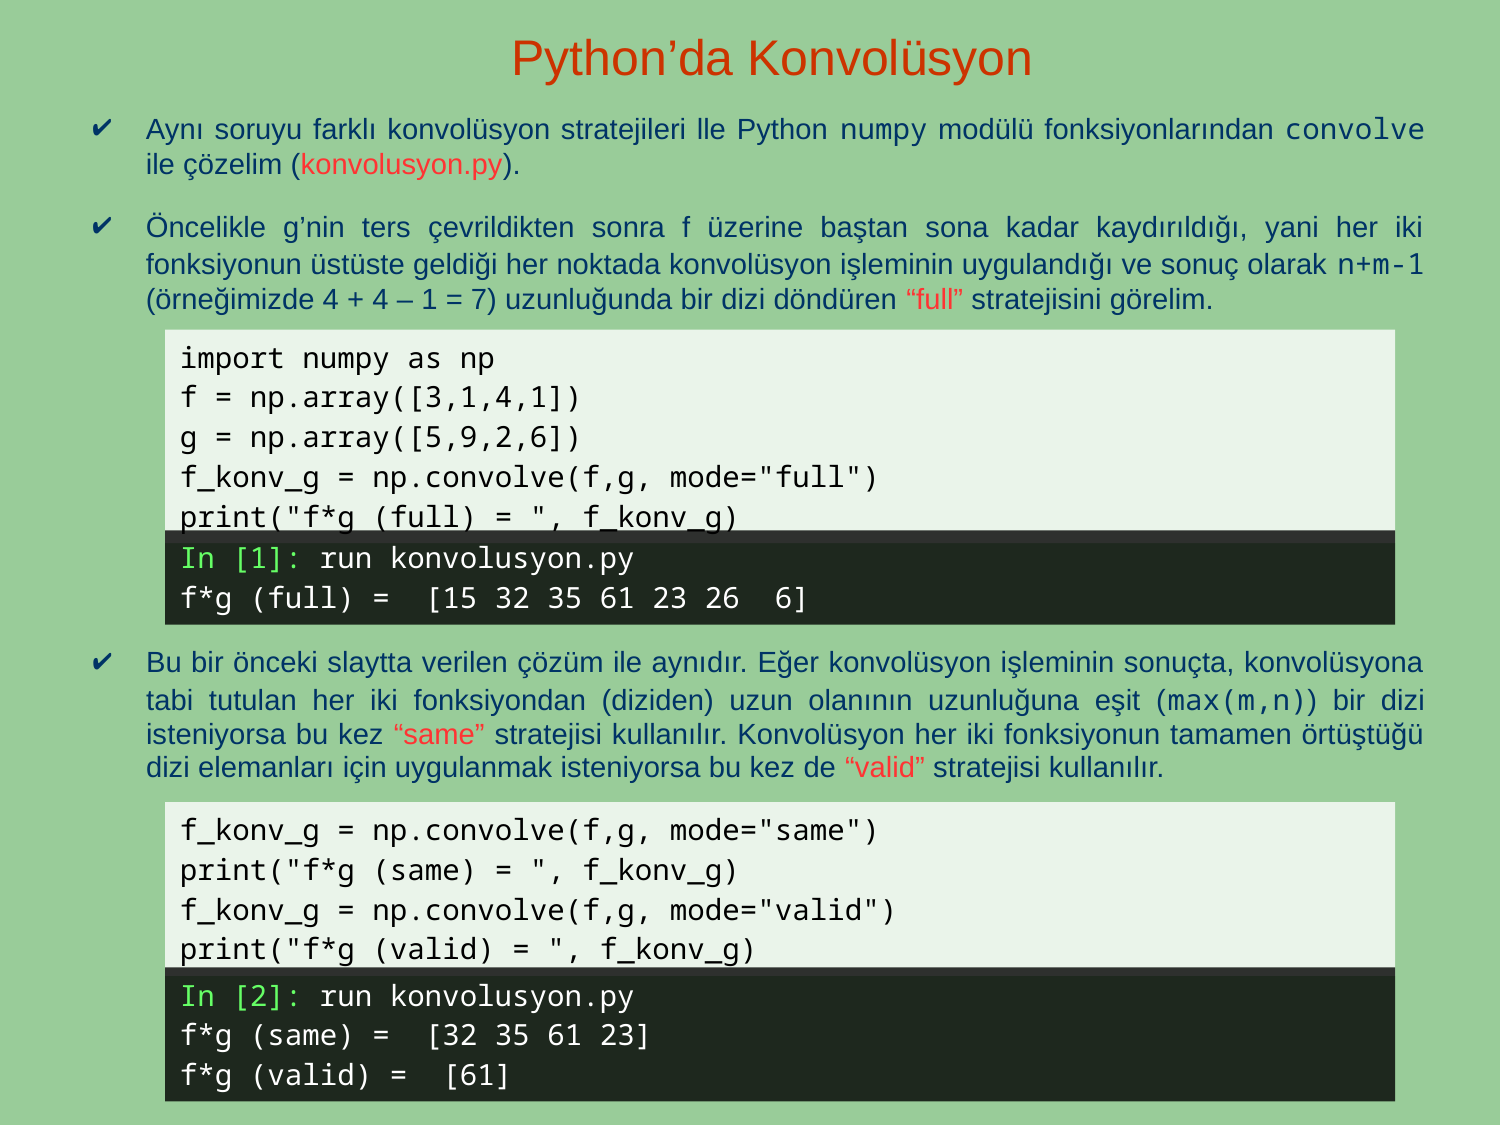

# Python’da Konvolüsyon
Aynı soruyu farklı konvolüsyon stratejileri lle Python numpy modülü fonksiyonlarından convolve ile çözelim (konvolusyon.py).
Öncelikle g’nin ters çevrildikten sonra f üzerine baştan sona kadar kaydırıldığı, yani her iki fonksiyonun üstüste geldiği her noktada konvolüsyon işleminin uygulandığı ve sonuç olarak n+m-1 (örneğimizde 4 + 4 – 1 = 7) uzunluğunda bir dizi döndüren “full” stratejisini görelim.
import numpy as np
f = np.array([3,1,4,1])
g = np.array([5,9,2,6])
f_konv_g = np.convolve(f,g, mode="full")
print("f*g (full) = ", f_konv_g)
In [1]: run konvolusyon.py
f*g (full) = [15 32 35 61 23 26 6]
Bu bir önceki slaytta verilen çözüm ile aynıdır. Eğer konvolüsyon işleminin sonuçta, konvolüsyona tabi tutulan her iki fonksiyondan (diziden) uzun olanının uzunluğuna eşit (max(m,n)) bir dizi isteniyorsa bu kez “same” stratejisi kullanılır. Konvolüsyon her iki fonksiyonun tamamen örtüştüğü dizi elemanları için uygulanmak isteniyorsa bu kez de “valid” stratejisi kullanılır.
f_konv_g = np.convolve(f,g, mode="same")
print("f*g (same) = ", f_konv_g)
f_konv_g = np.convolve(f,g, mode="valid")
print("f*g (valid) = ", f_konv_g)
In [2]: run konvolusyon.py
f*g (same) = [32 35 61 23]
f*g (valid) = [61]